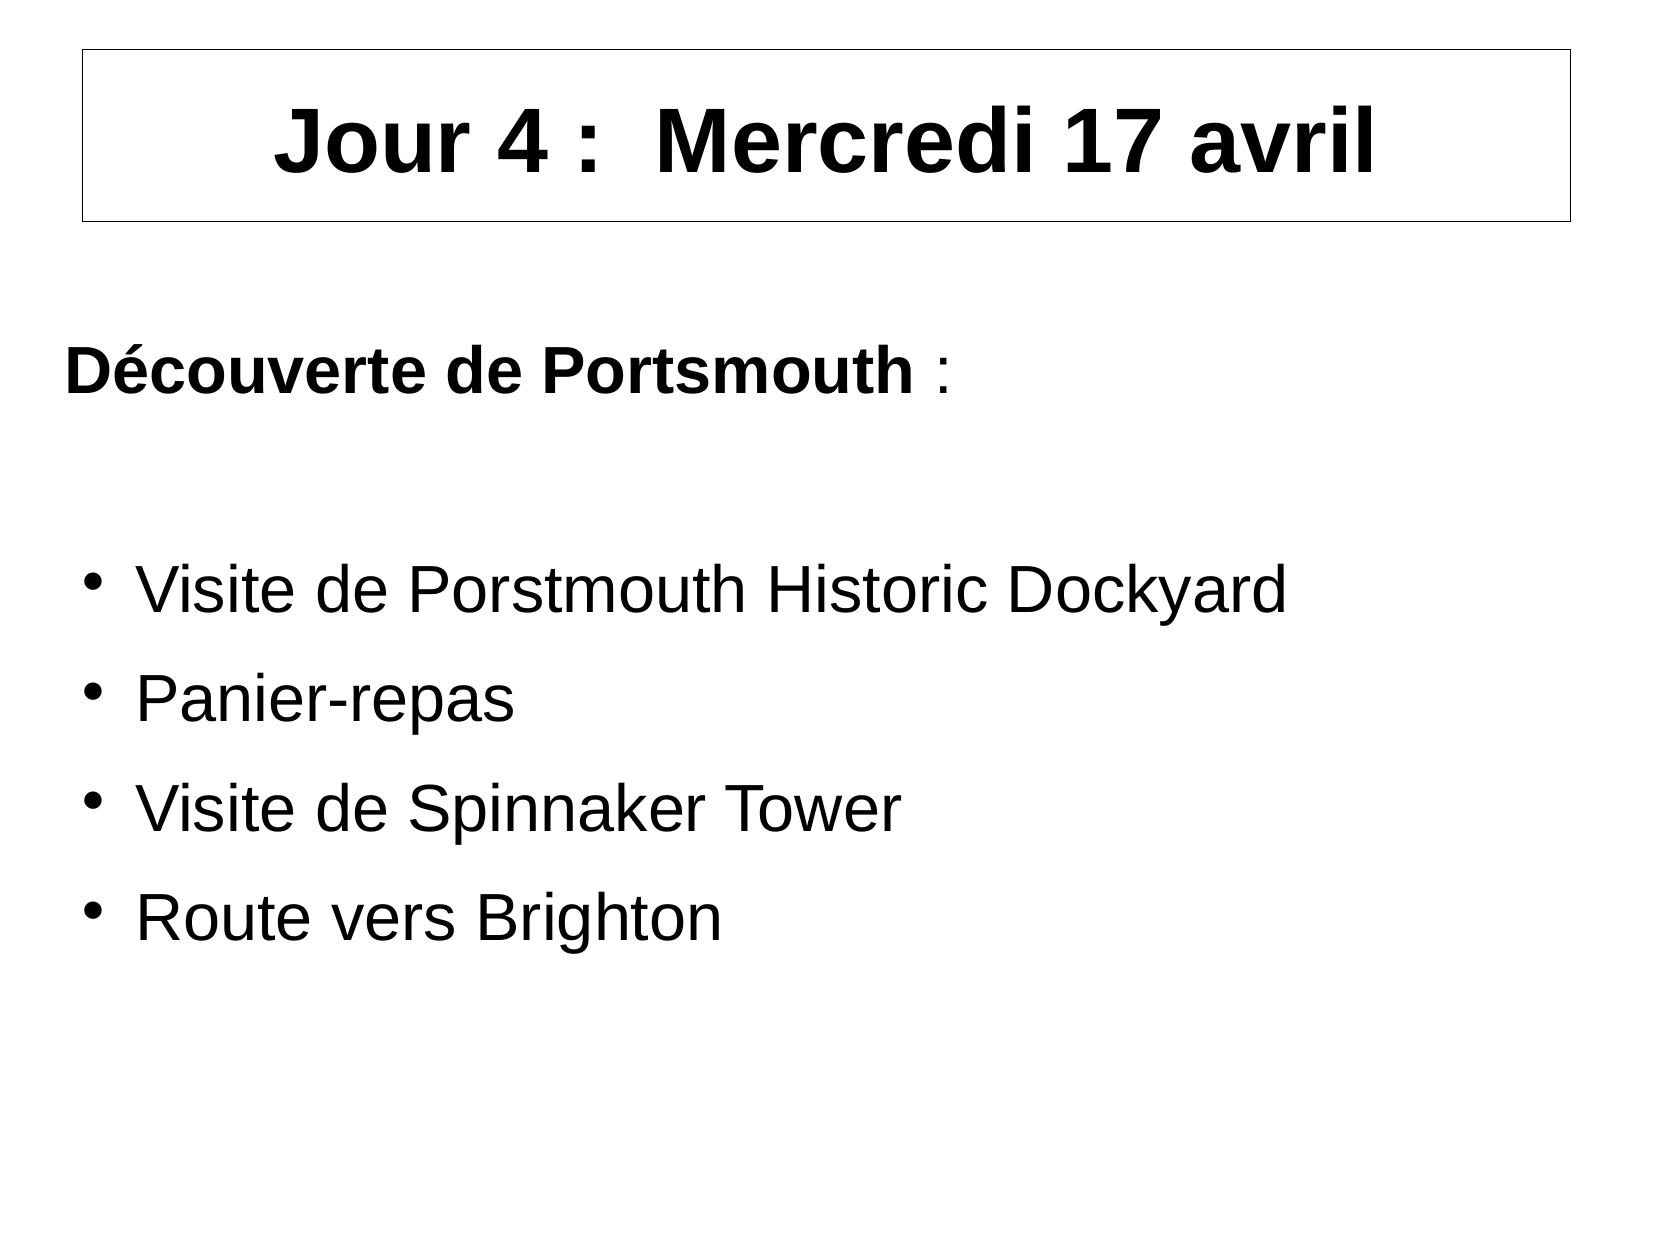

Jour 4 : Mercredi 17 avril
Découverte de Portsmouth :
Visite de Porstmouth Historic Dockyard
Panier-repas
Visite de Spinnaker Tower
Route vers Brighton